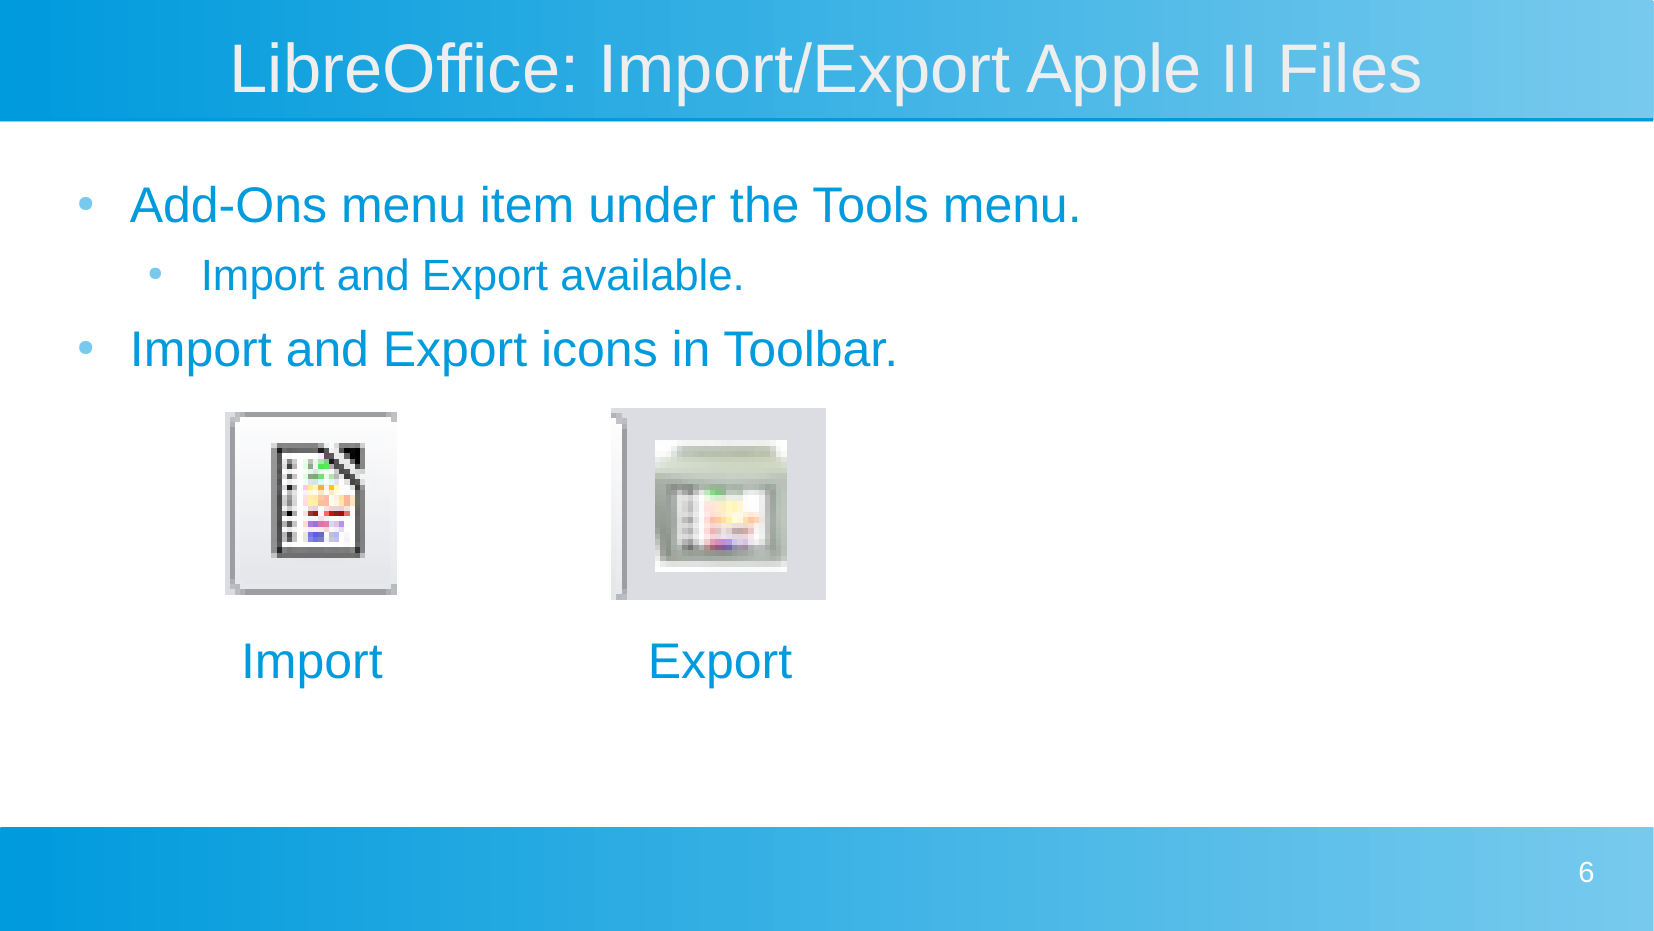

# LibreOffice: Import/Export Apple II Files
Add-Ons menu item under the Tools menu.
Import and Export available.
Import and Export icons in Toolbar.
 Import Export
6